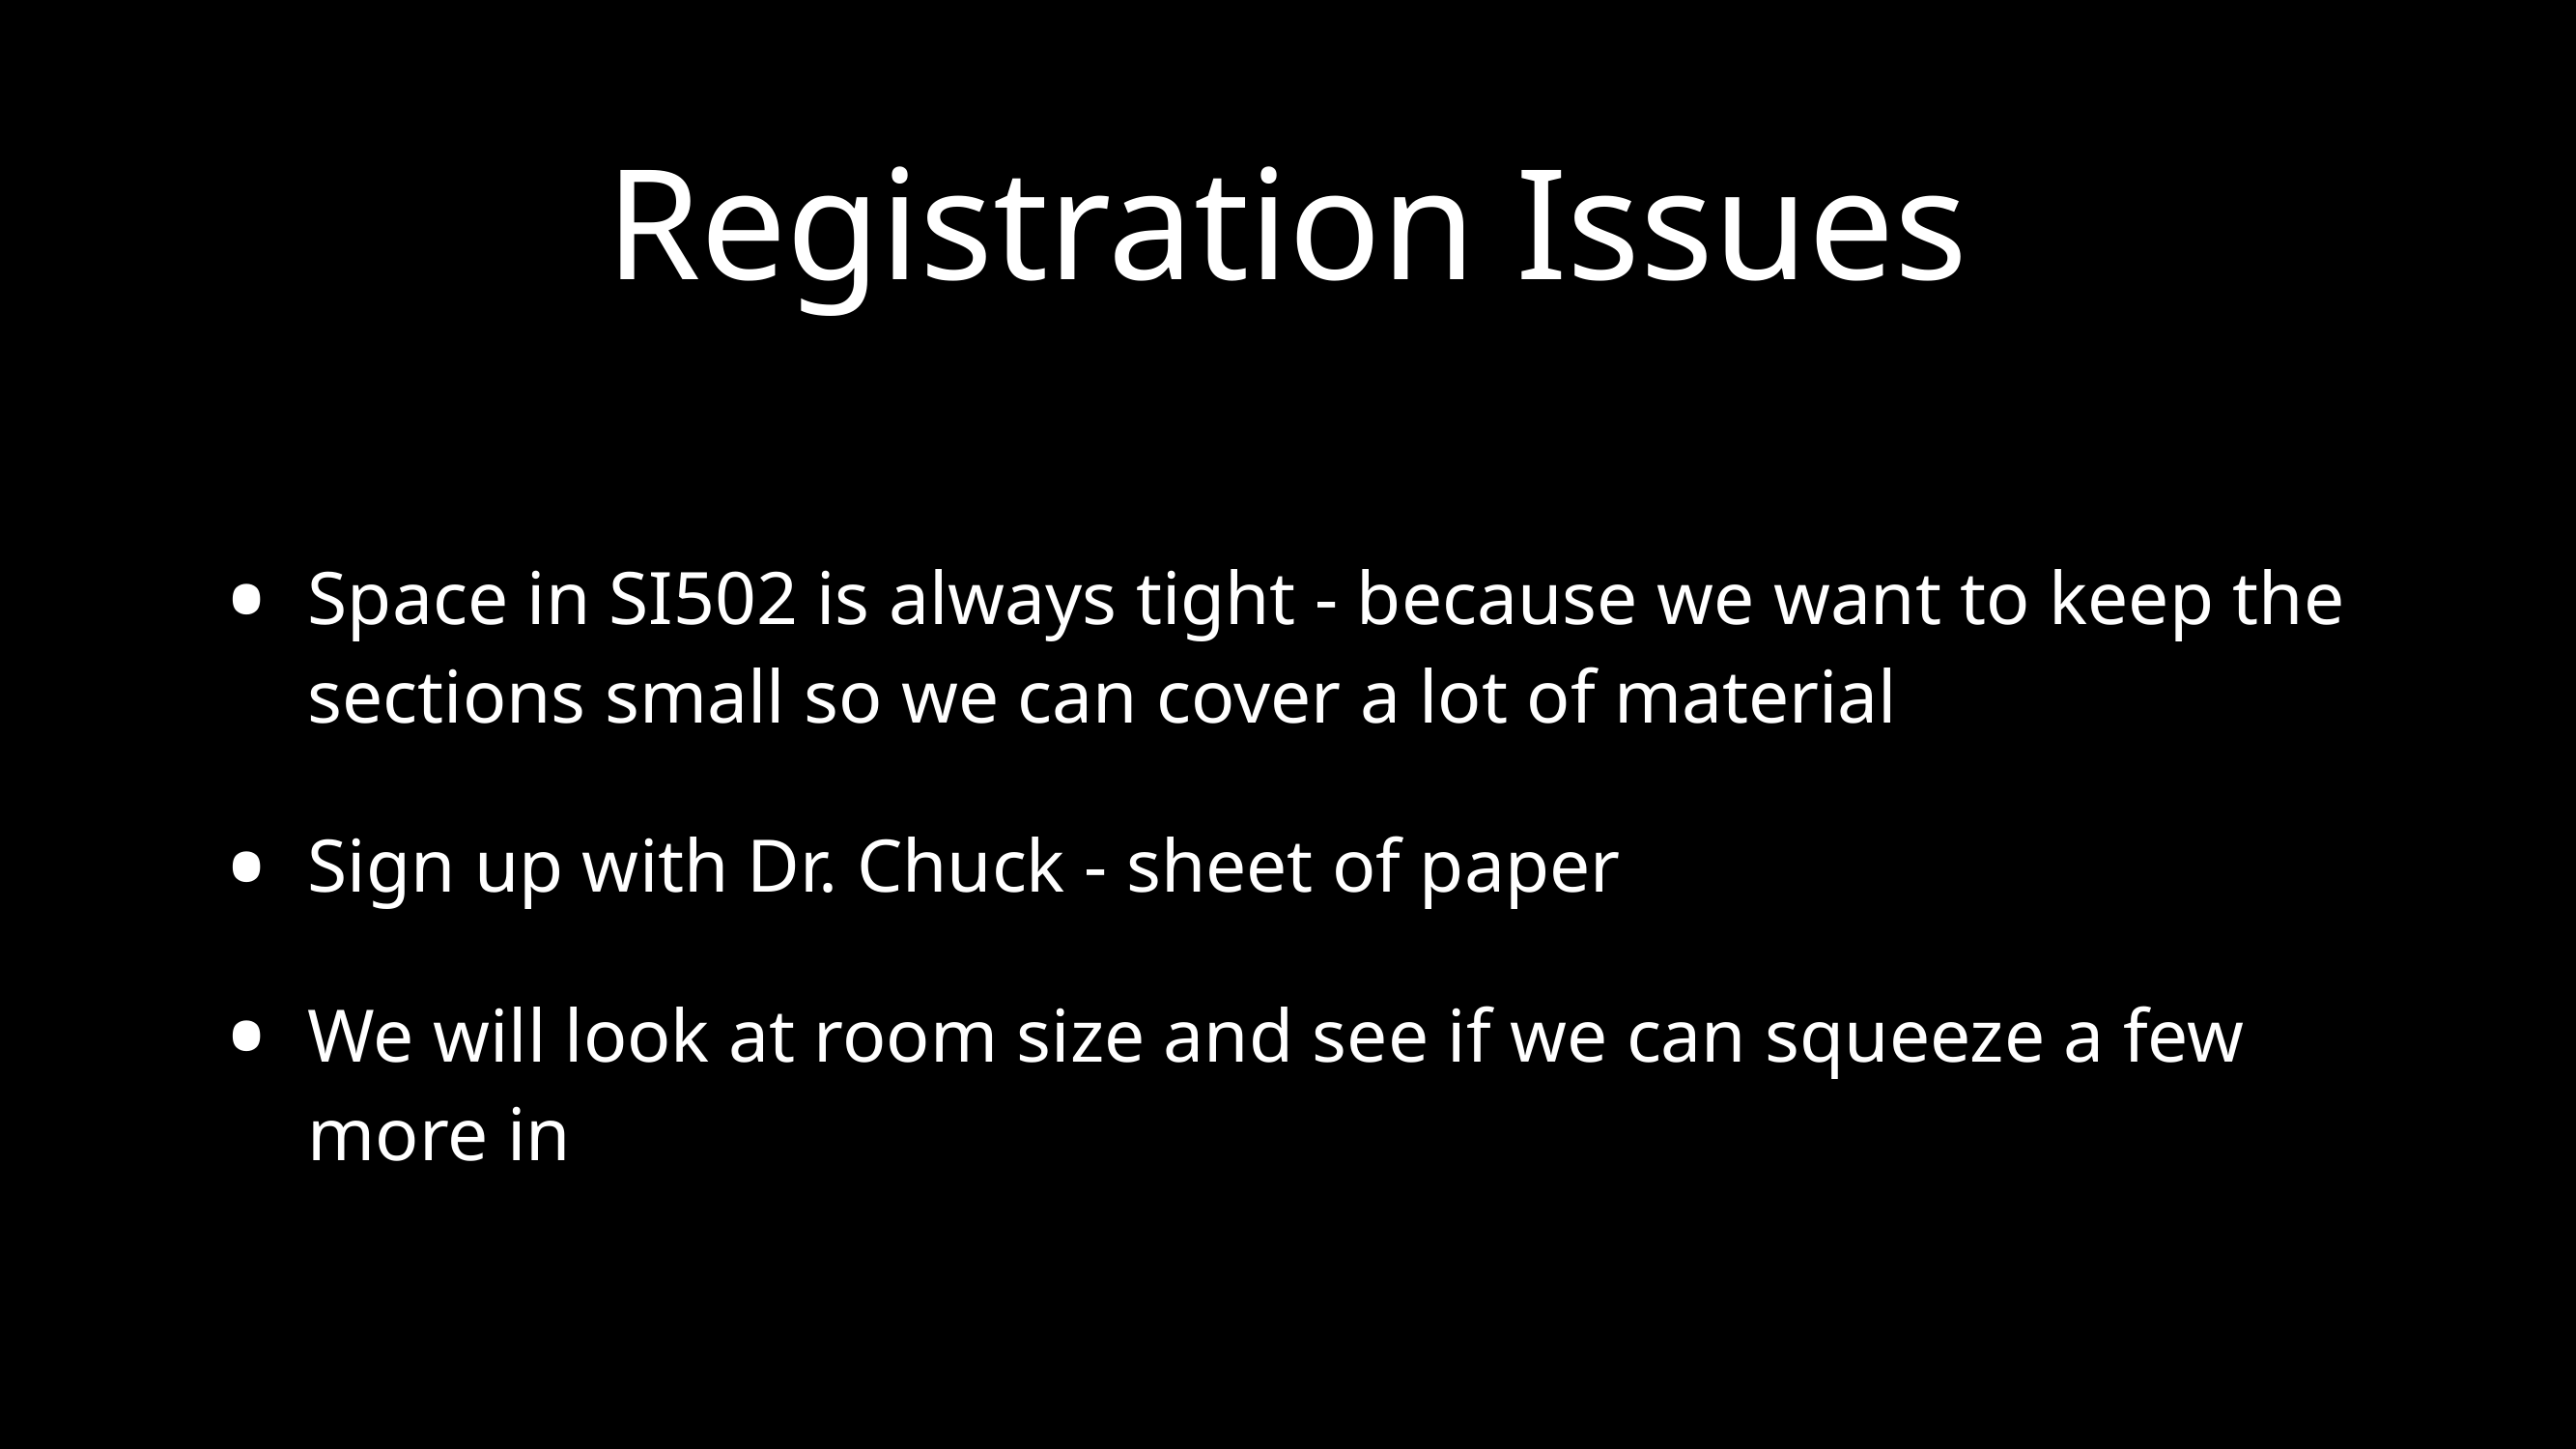

# Registration Issues
Space in SI502 is always tight - because we want to keep the sections small so we can cover a lot of material
Sign up with Dr. Chuck - sheet of paper
We will look at room size and see if we can squeeze a few more in